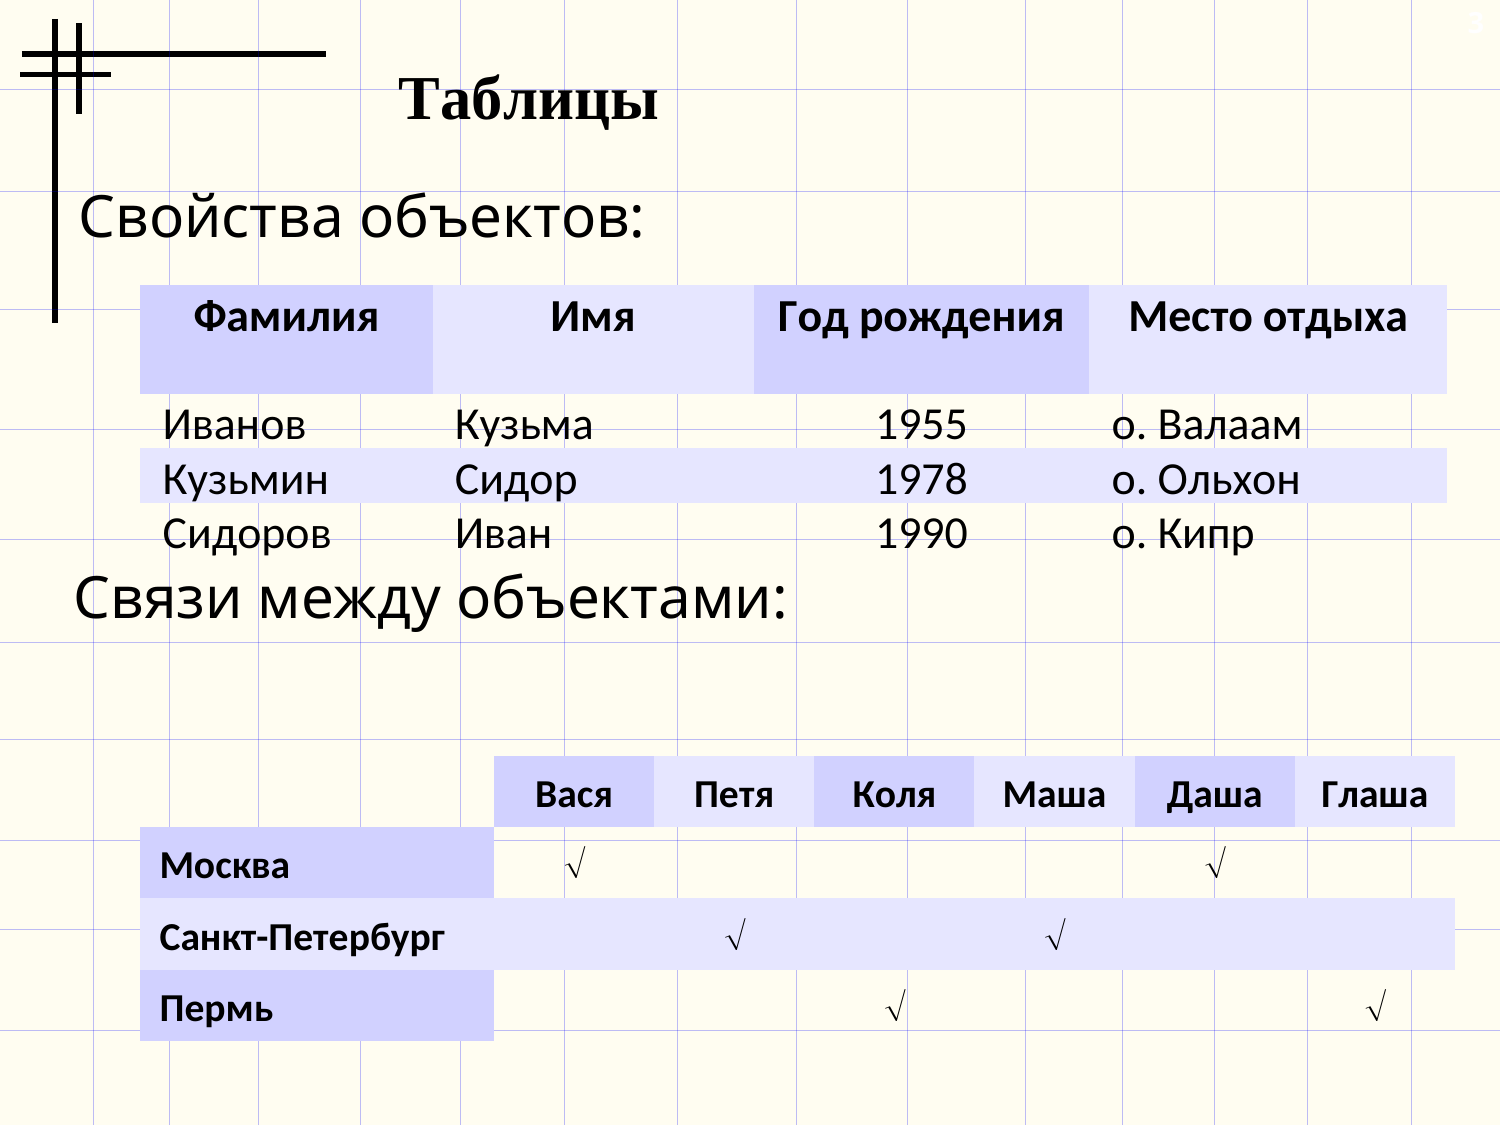

# Таблицы
Свойства объектов:
| Фамилия | Имя | Год рождения | Место отдыха |
| --- | --- | --- | --- |
| Иванов | Кузьма | 1955 | о. Валаам |
| Кузьмин | Сидор | 1978 | о. Ольхон |
| Сидоров | Иван | 1990 | о. Кипр |
Связи между объектами:
| | Вася | Петя | Коля | Маша | Даша | Глаша |
| --- | --- | --- | --- | --- | --- | --- |
| Москва |  | | | |  | |
| Санкт-Петербург | |  | |  | | |
| Пермь | | |  | | |  |